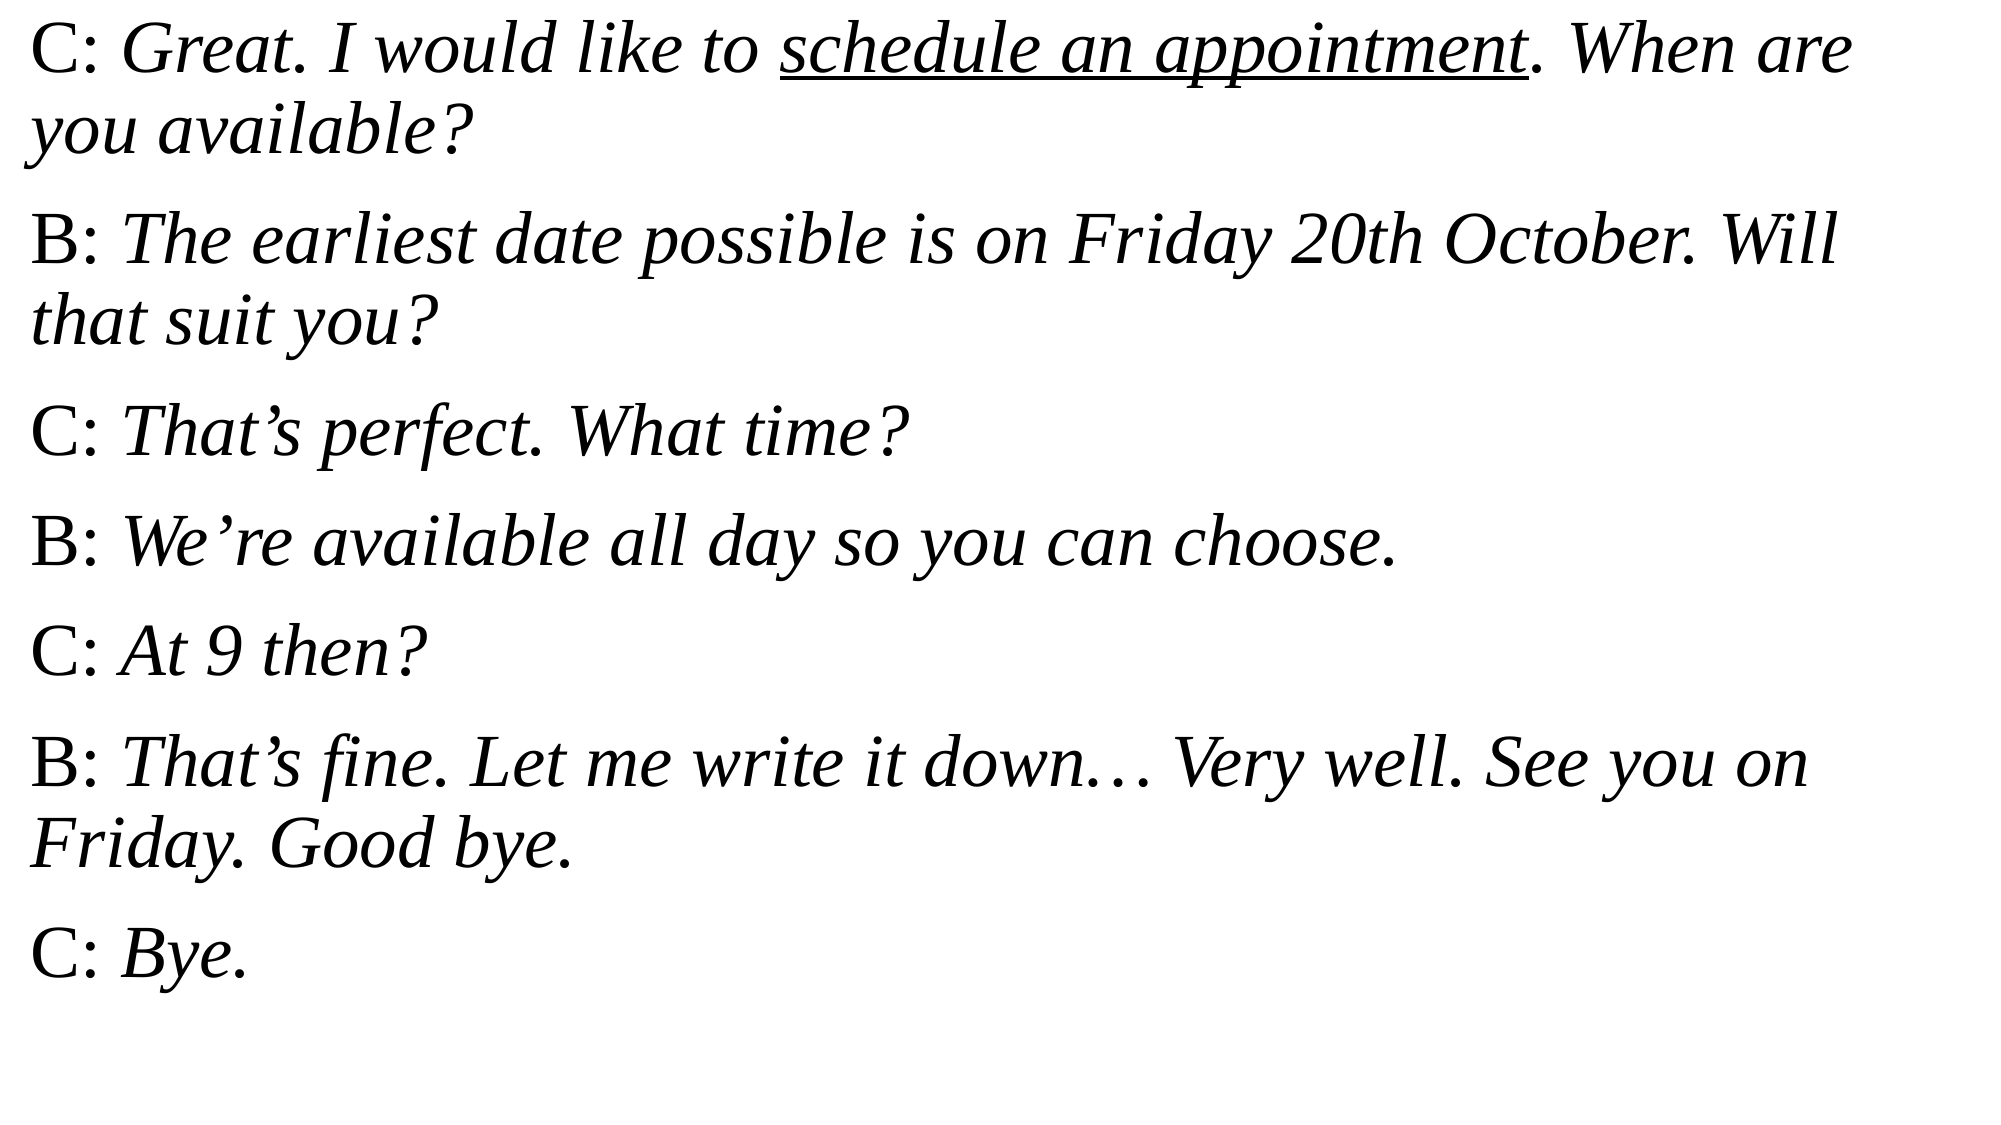

# C: Great. I would like to schedule an appointment. When are you available?
B: The earliest date possible is on Friday 20th October. Will that suit you?
C: That’s perfect. What time?
B: We’re available all day so you can choose.
C: At 9 then?
B: That’s fine. Let me write it down… Very well. See you on Friday. Good bye.
C: Bye.